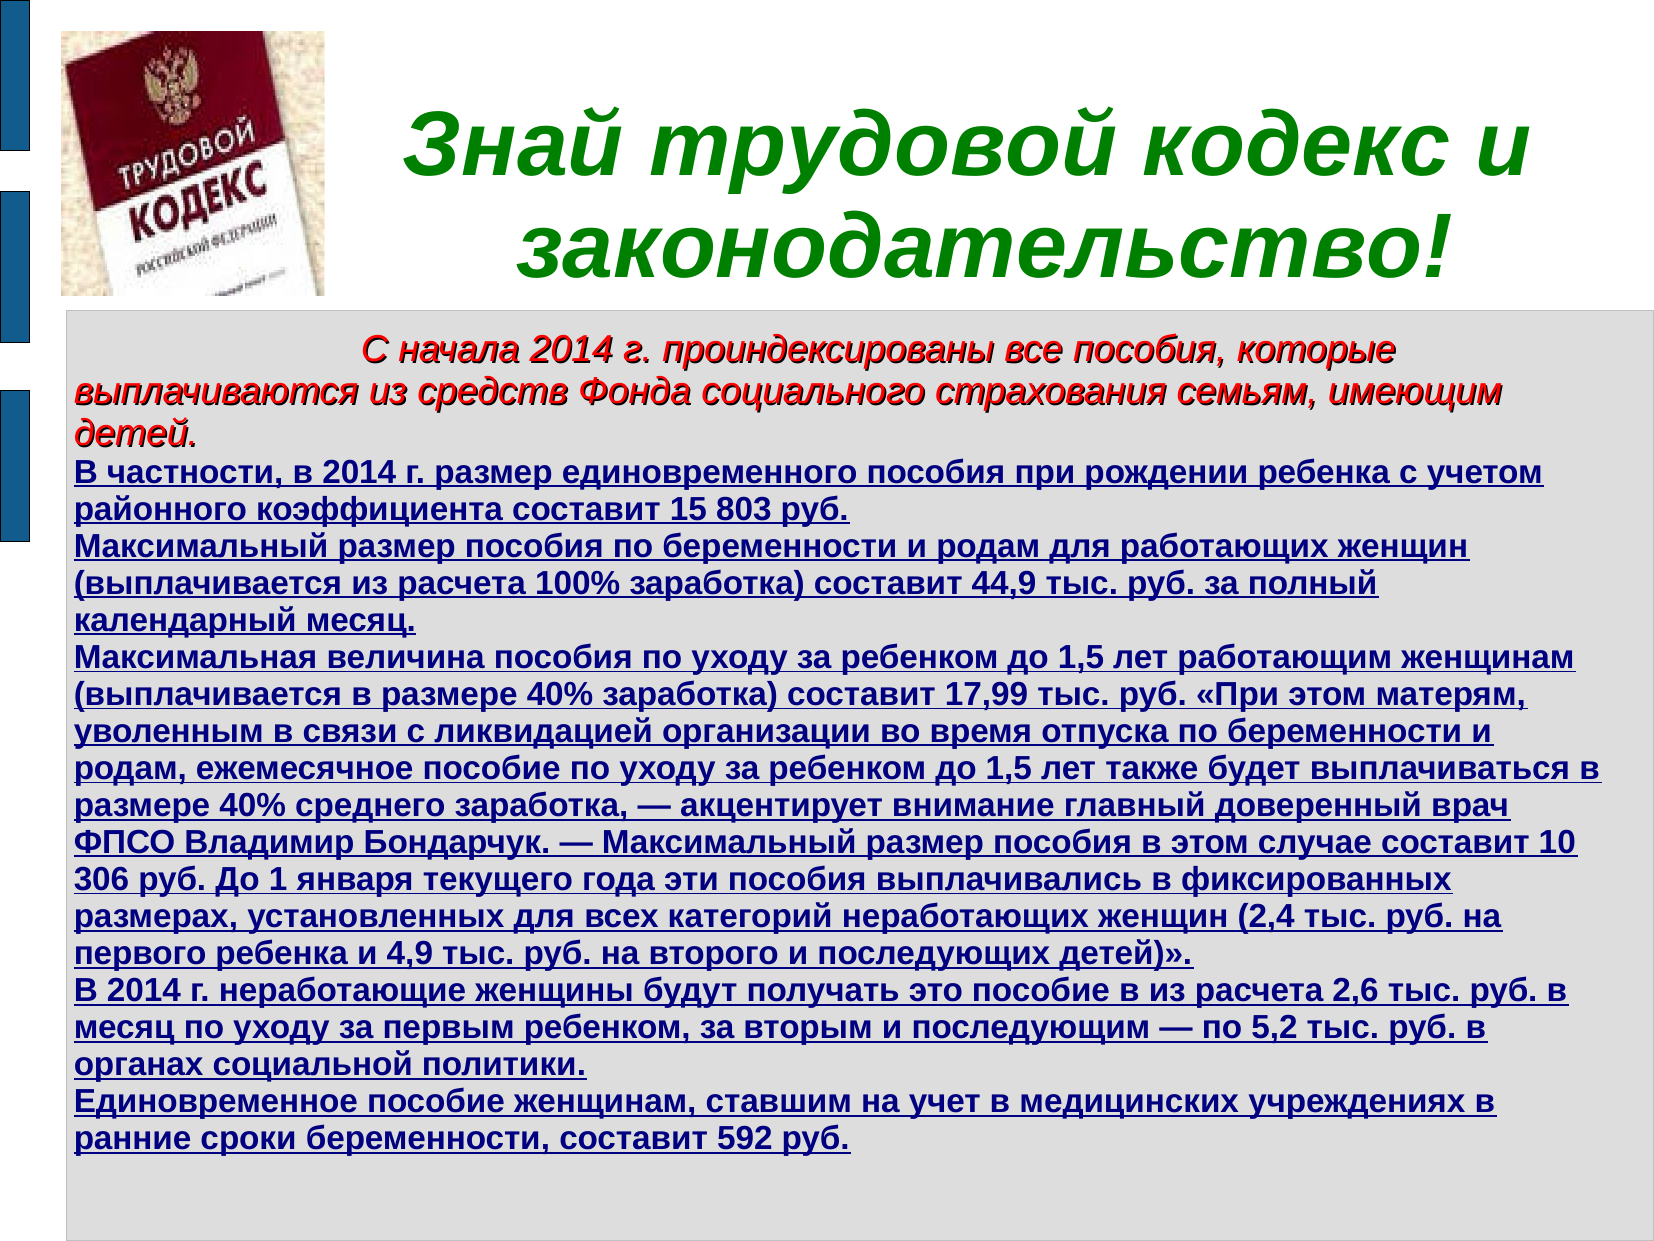

# Знай трудовой кодекс и законодательство!
 С начала 2014 г. проиндексированы все пособия, которые выплачиваются из средств Фонда социального страхования семьям, имеющим детей.
В частности, в 2014 г. размер единовременного пособия при рождении ребенка с учетом районного коэффициента составит 15 803 руб.
Максимальный размер пособия по беременности и родам для работающих женщин (выплачивается из расчета 100% заработка) составит 44,9 тыс. руб. за полный календарный месяц.
Максимальная величина пособия по уходу за ребенком до 1,5 лет работающим женщинам (выплачивается в размере 40% заработка) составит 17,99 тыс. руб. «При этом матерям, уволенным в связи с ликвидацией организации во время отпуска по беременности и родам, ежемесячное пособие по уходу за ребенком до 1,5 лет также будет выплачиваться в размере 40% среднего заработка, — акцентирует внимание главный доверенный врач ФПСО Владимир Бондарчук. — Максимальный размер пособия в этом случае составит 10 306 руб. До 1 января текущего года эти пособия выплачивались в фиксированных размерах, установленных для всех категорий неработающих женщин (2,4 тыс. руб. на первого ребенка и 4,9 тыс. руб. на второго и последующих детей)».
В 2014 г. неработающие женщины будут получать это пособие в из расчета 2,6 тыс. руб. в месяц по уходу за первым ребенком, за вторым и последующим — по 5,2 тыс. руб. в органах социальной политики.
Единовременное пособие женщинам, ставшим на учет в медицинских учреждениях в ранние сроки беременности, составит 592 руб.